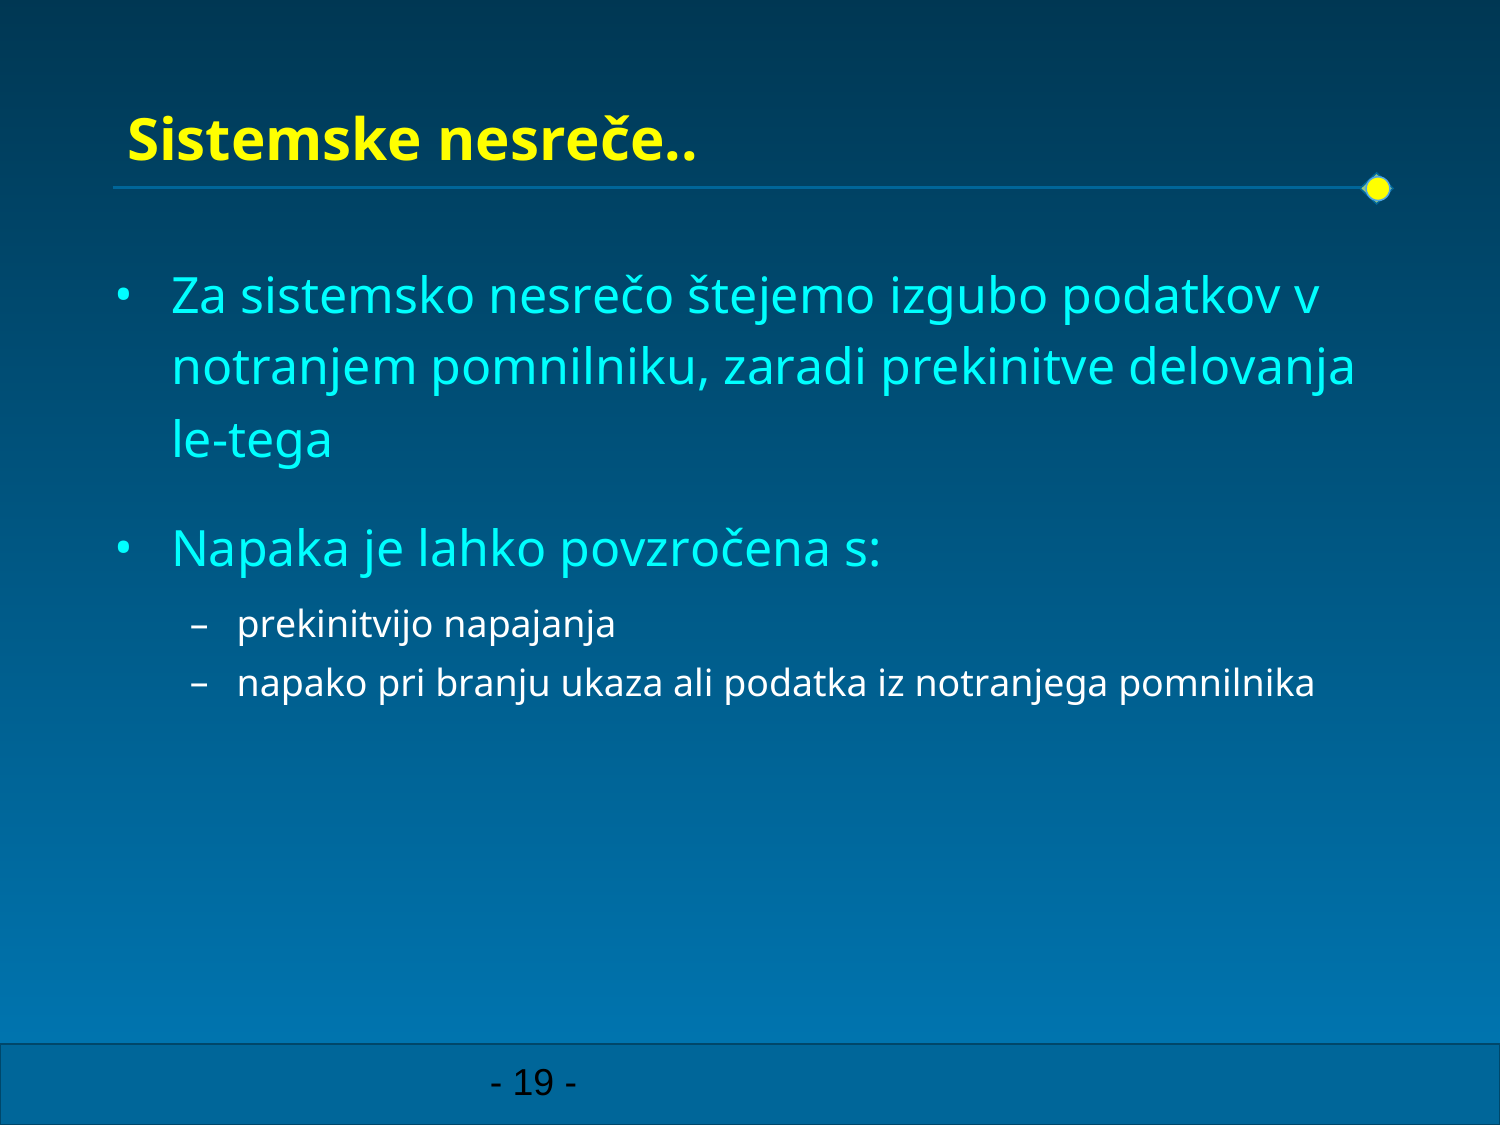

# Sistemske nesreče..
Za sistemsko nesrečo štejemo izgubo podatkov v notranjem pomnilniku, zaradi prekinitve delovanja le-tega
Napaka je lahko povzročena s:
prekinitvijo napajanja
napako pri branju ukaza ali podatka iz notranjega pomnilnika